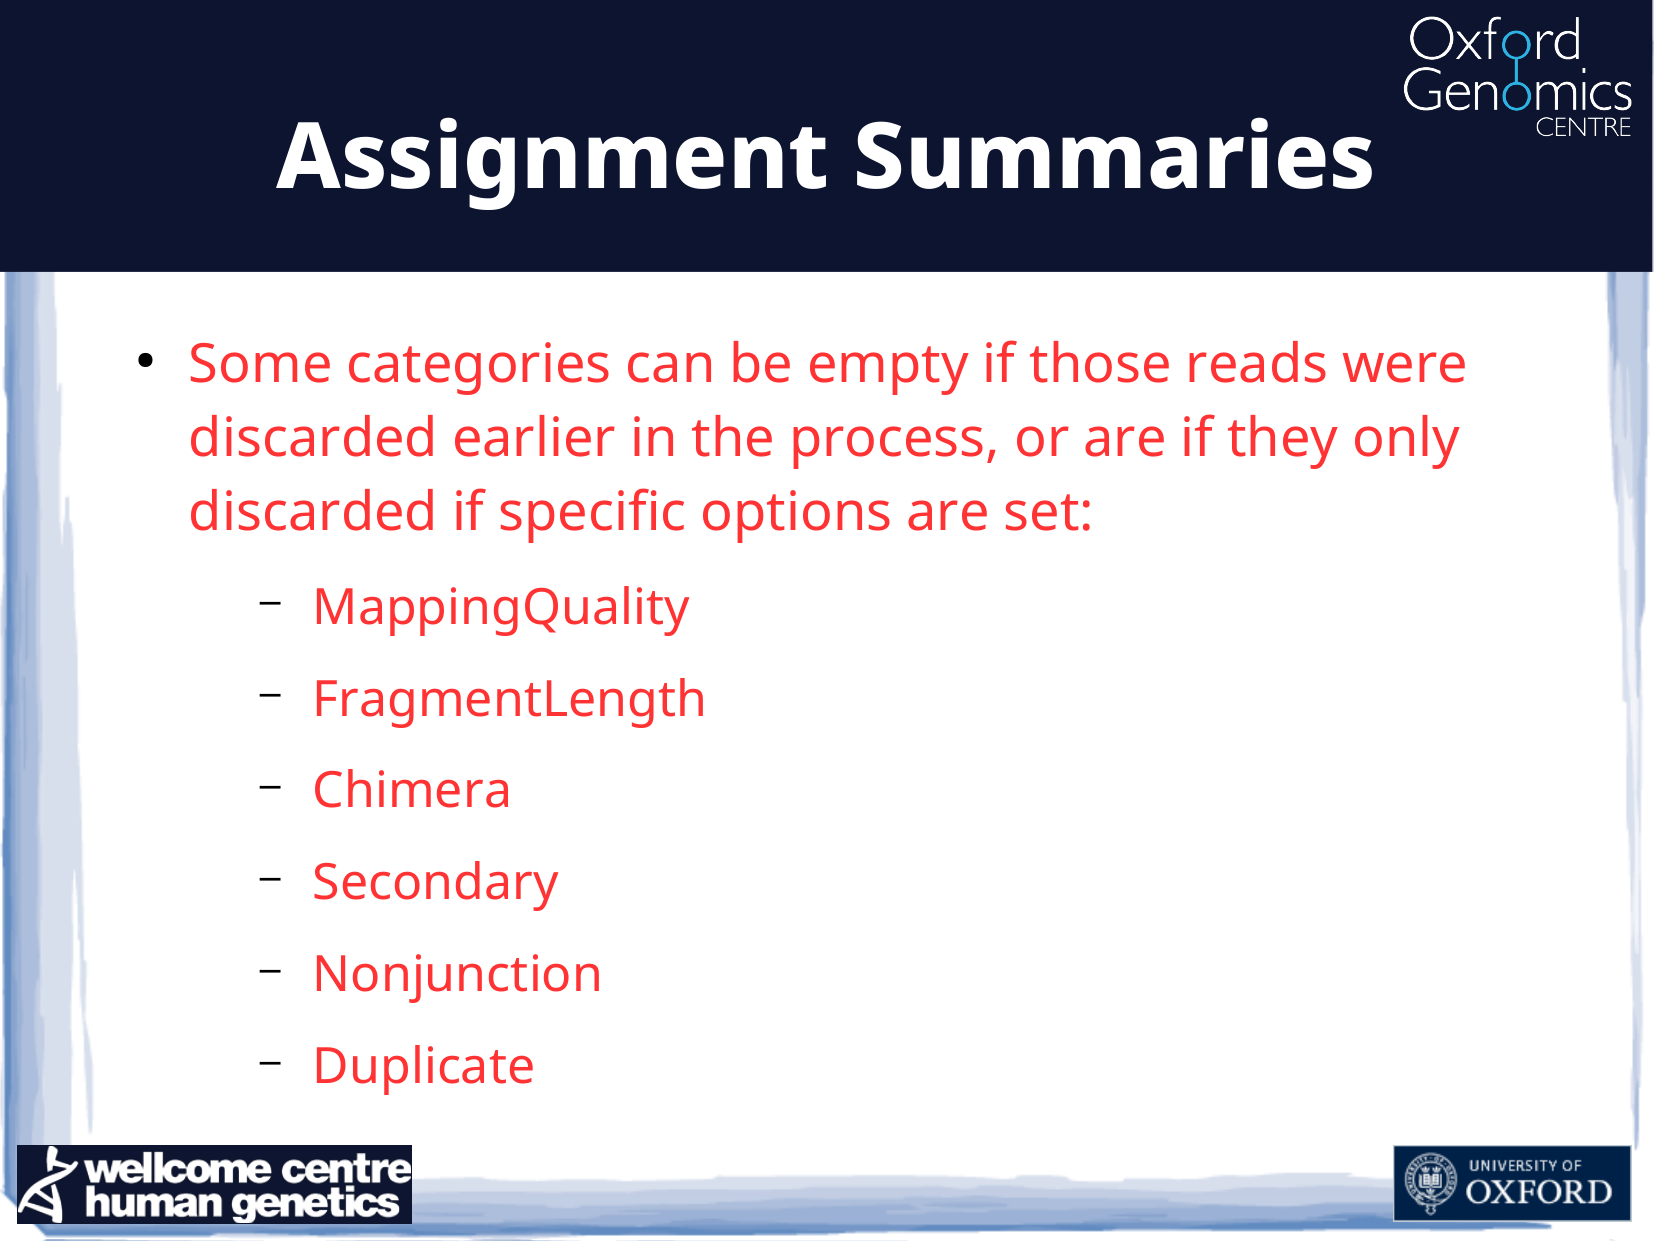

# Assignment Summaries
Some categories can be empty if those reads were discarded earlier in the process, or are if they only discarded if specific options are set:
MappingQuality
FragmentLength
Chimera
Secondary
Nonjunction
Duplicate